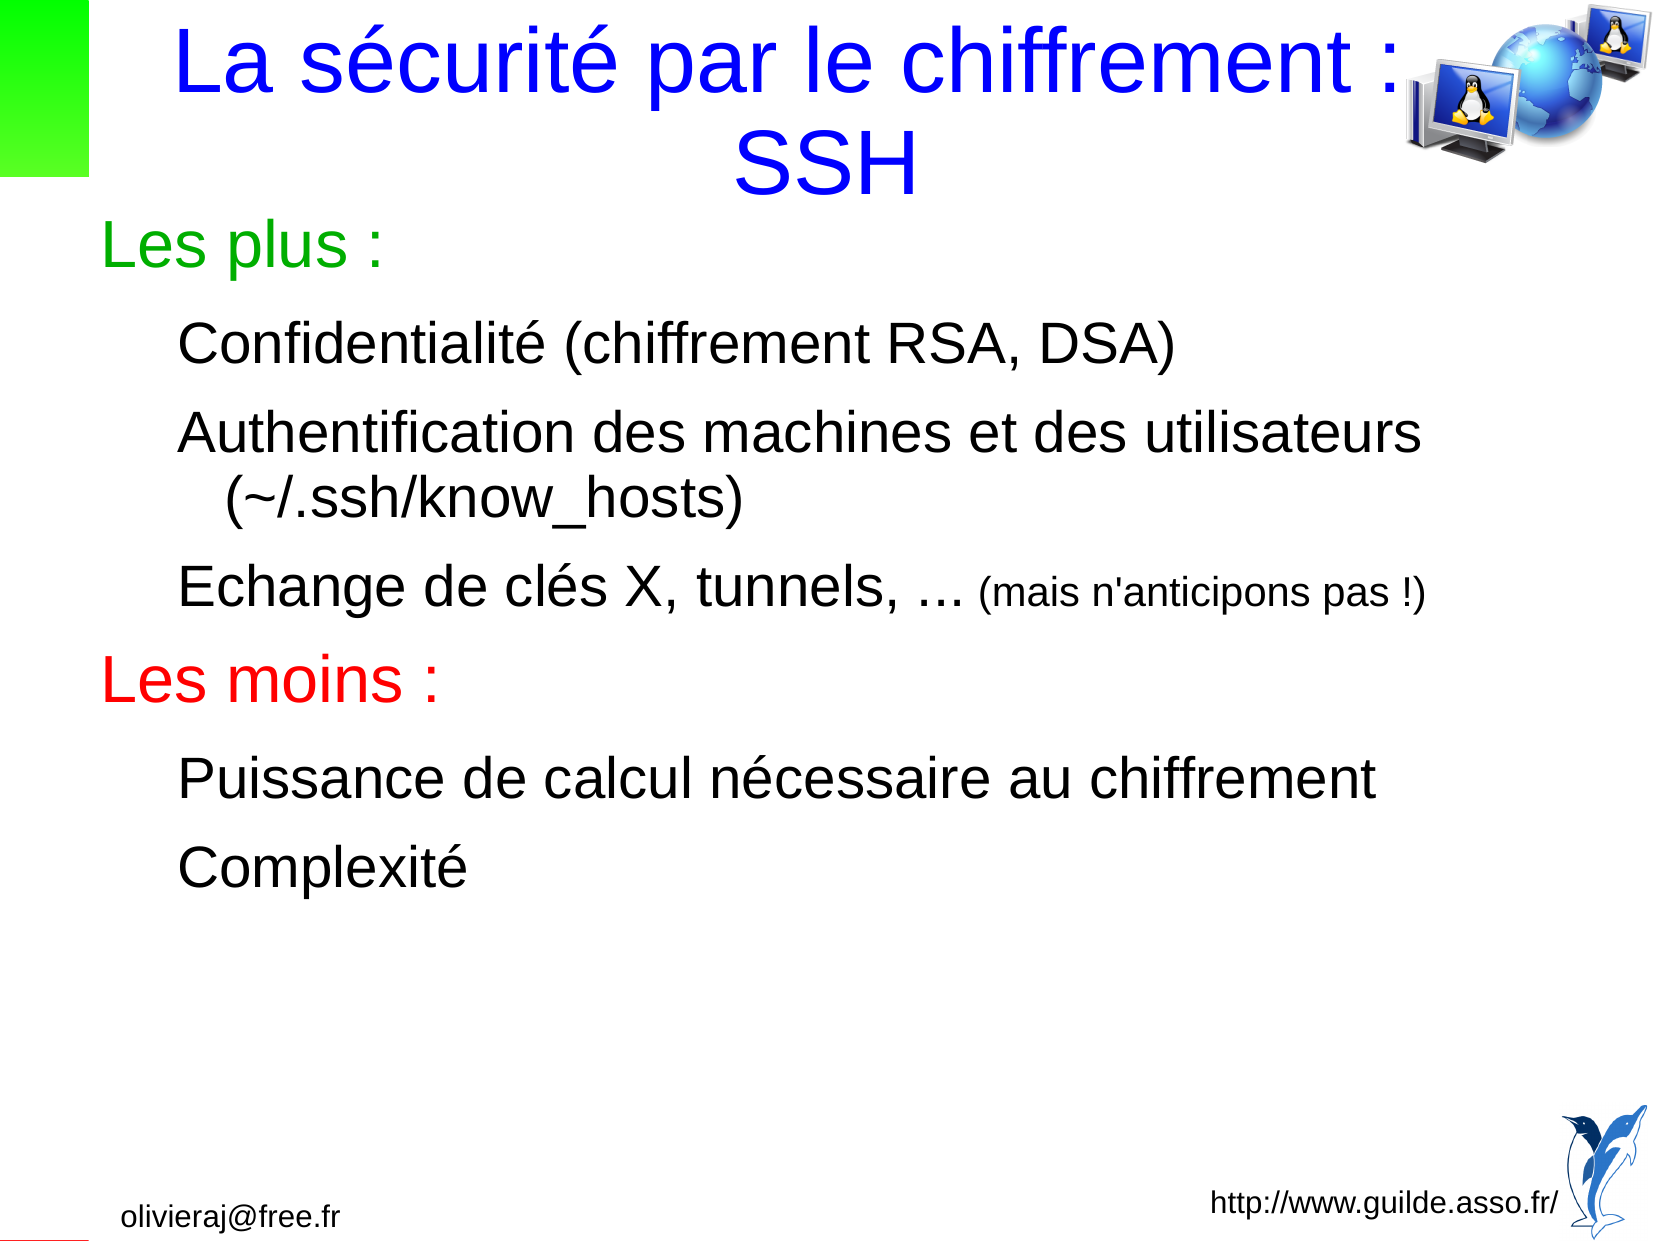

# La sécurité par le chiffrement : SSH
Les plus :
Confidentialité (chiffrement RSA, DSA)
Authentification des machines et des utilisateurs (~/.ssh/know_hosts)
Echange de clés X, tunnels, ... (mais n'anticipons pas !)
Les moins :
Puissance de calcul nécessaire au chiffrement
Complexité